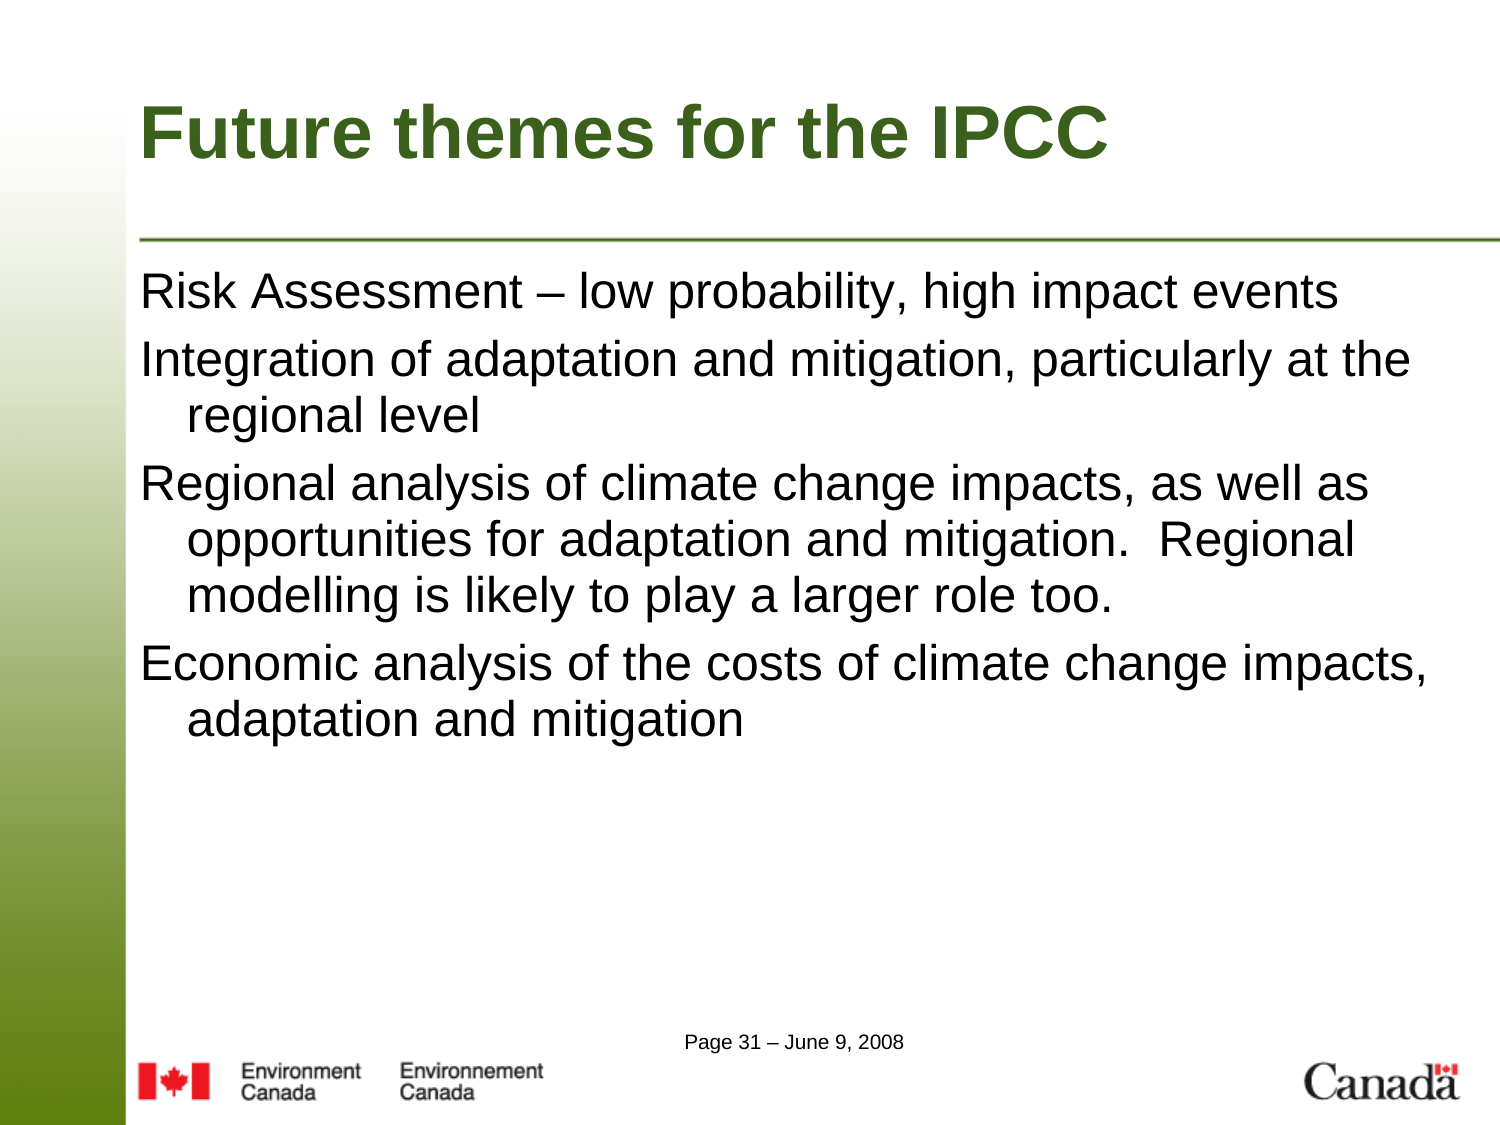

# Future themes for the IPCC
Risk Assessment – low probability, high impact events
Integration of adaptation and mitigation, particularly at the regional level
Regional analysis of climate change impacts, as well as opportunities for adaptation and mitigation. Regional modelling is likely to play a larger role too.
Economic analysis of the costs of climate change impacts, adaptation and mitigation